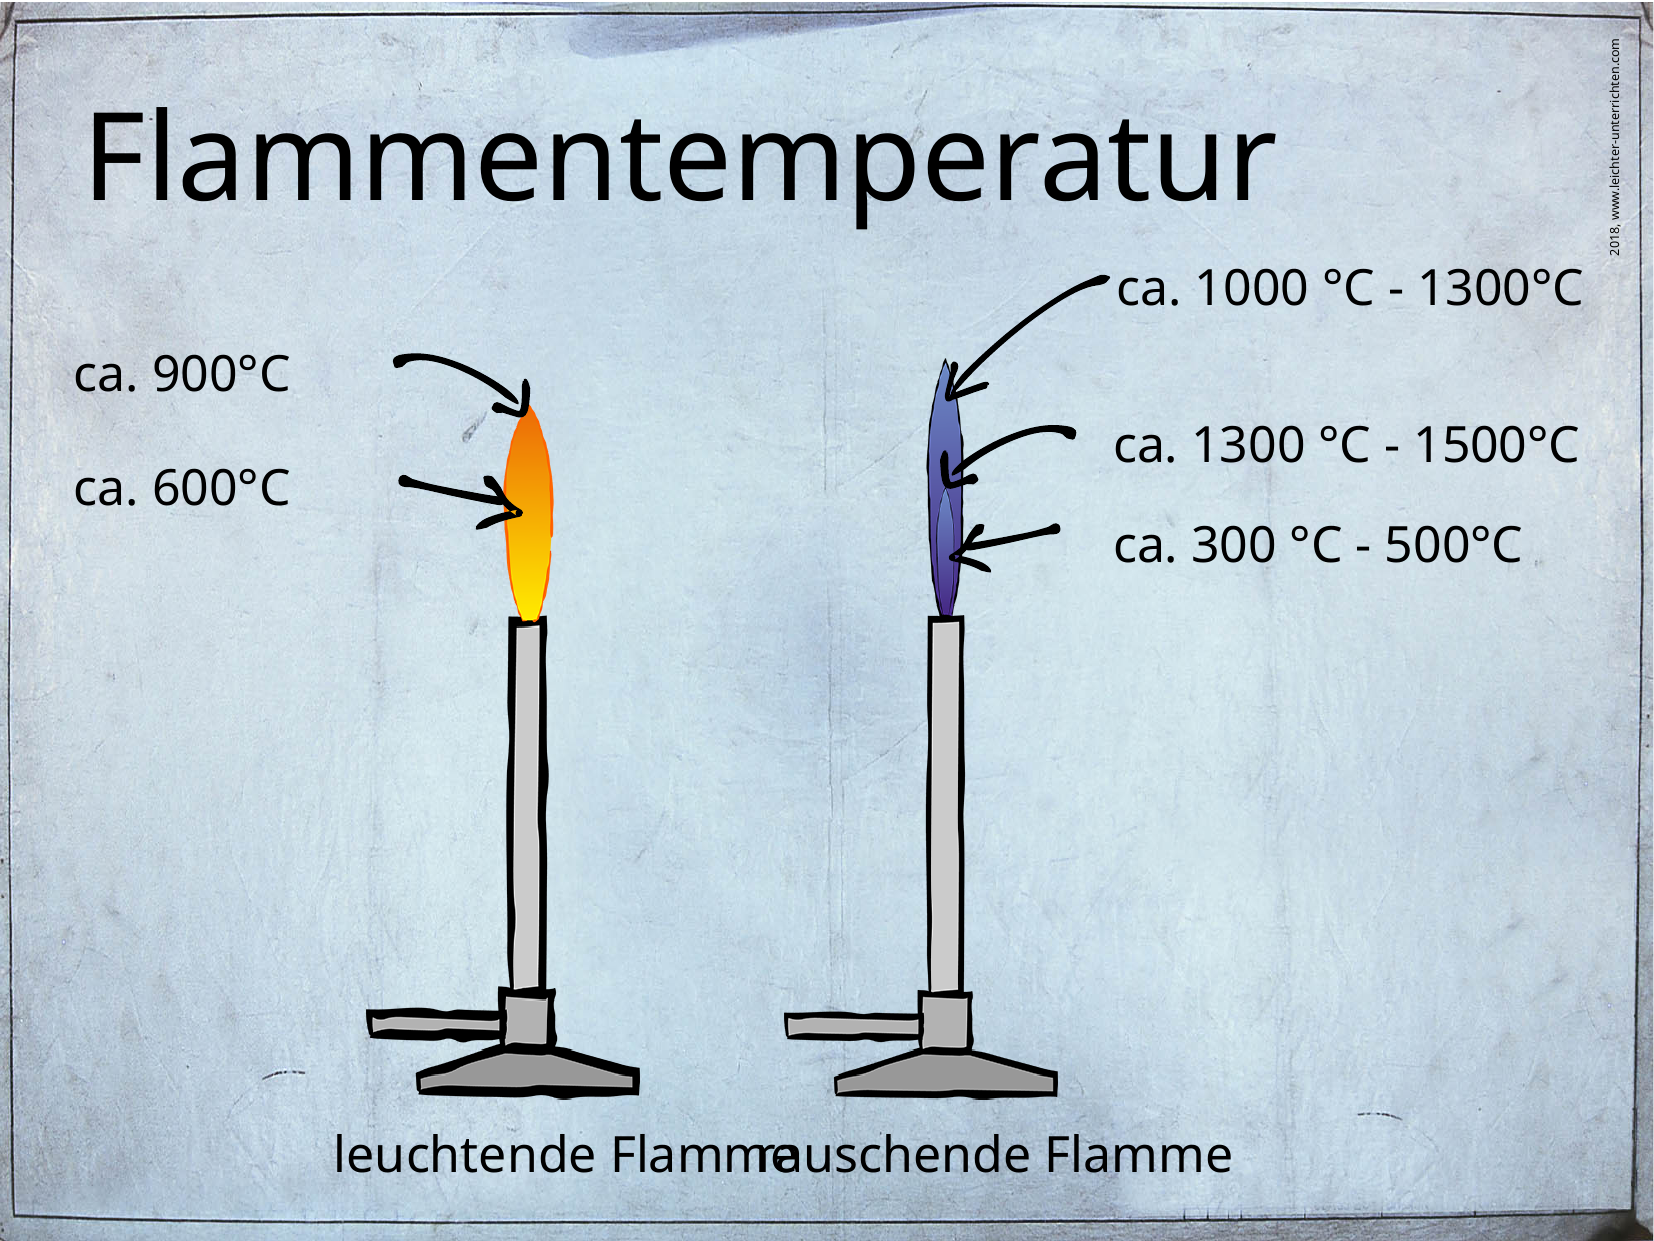

# Flammentemperatur
ca. 1000 °C - 1300°C
ca. 900°C
ca. 1300 °C - 1500°C
ca. 600°C
ca. 300 °C - 500°C
leuchtende Flamme
rauschende Flamme